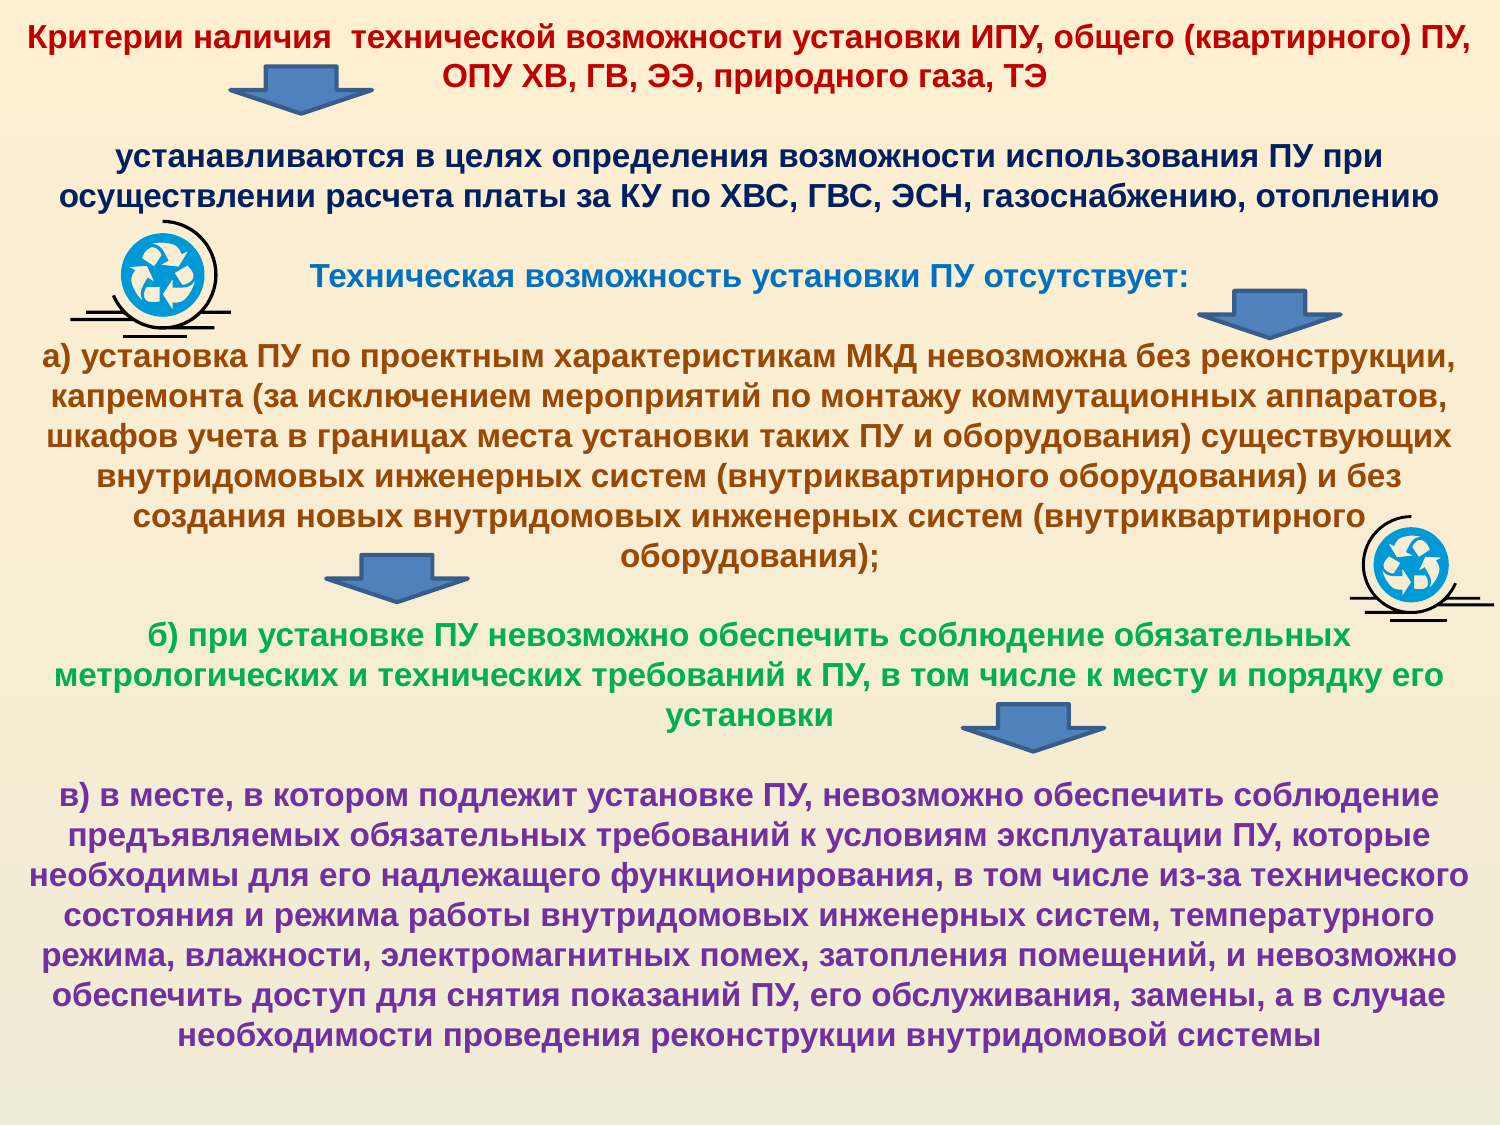

Критерии наличия технической возможности установки ИПУ, общего (квартирного) ПУ, ОПУ ХВ, ГВ, ЭЭ, природного газа, ТЭ
устанавливаются в целях определения возможности использования ПУ при осуществлении расчета платы за КУ по ХВС, ГВС, ЭСН, газоснабжению, отоплению
Техническая возможность установки ПУ отсутствует:
а) установка ПУ по проектным характеристикам МКД невозможна без реконструкции, капремонта (за исключением мероприятий по монтажу коммутационных аппаратов, шкафов учета в границах места установки таких ПУ и оборудования) существующих внутридомовых инженерных систем (внутриквартирного оборудования) и без создания новых внутридомовых инженерных систем (внутриквартирного оборудования);
б) при установке ПУ невозможно обеспечить соблюдение обязательных метрологических и технических требований к ПУ, в том числе к месту и порядку его установки
в) в месте, в котором подлежит установке ПУ, невозможно обеспечить соблюдение предъявляемых обязательных требований к условиям эксплуатации ПУ, которые необходимы для его надлежащего функционирования, в том числе из-за технического состояния и режима работы внутридомовых инженерных систем, температурного режима, влажности, электромагнитных помех, затопления помещений, и невозможно обеспечить доступ для снятия показаний ПУ, его обслуживания, замены, а в случае необходимости проведения реконструкции внутридомовой системы